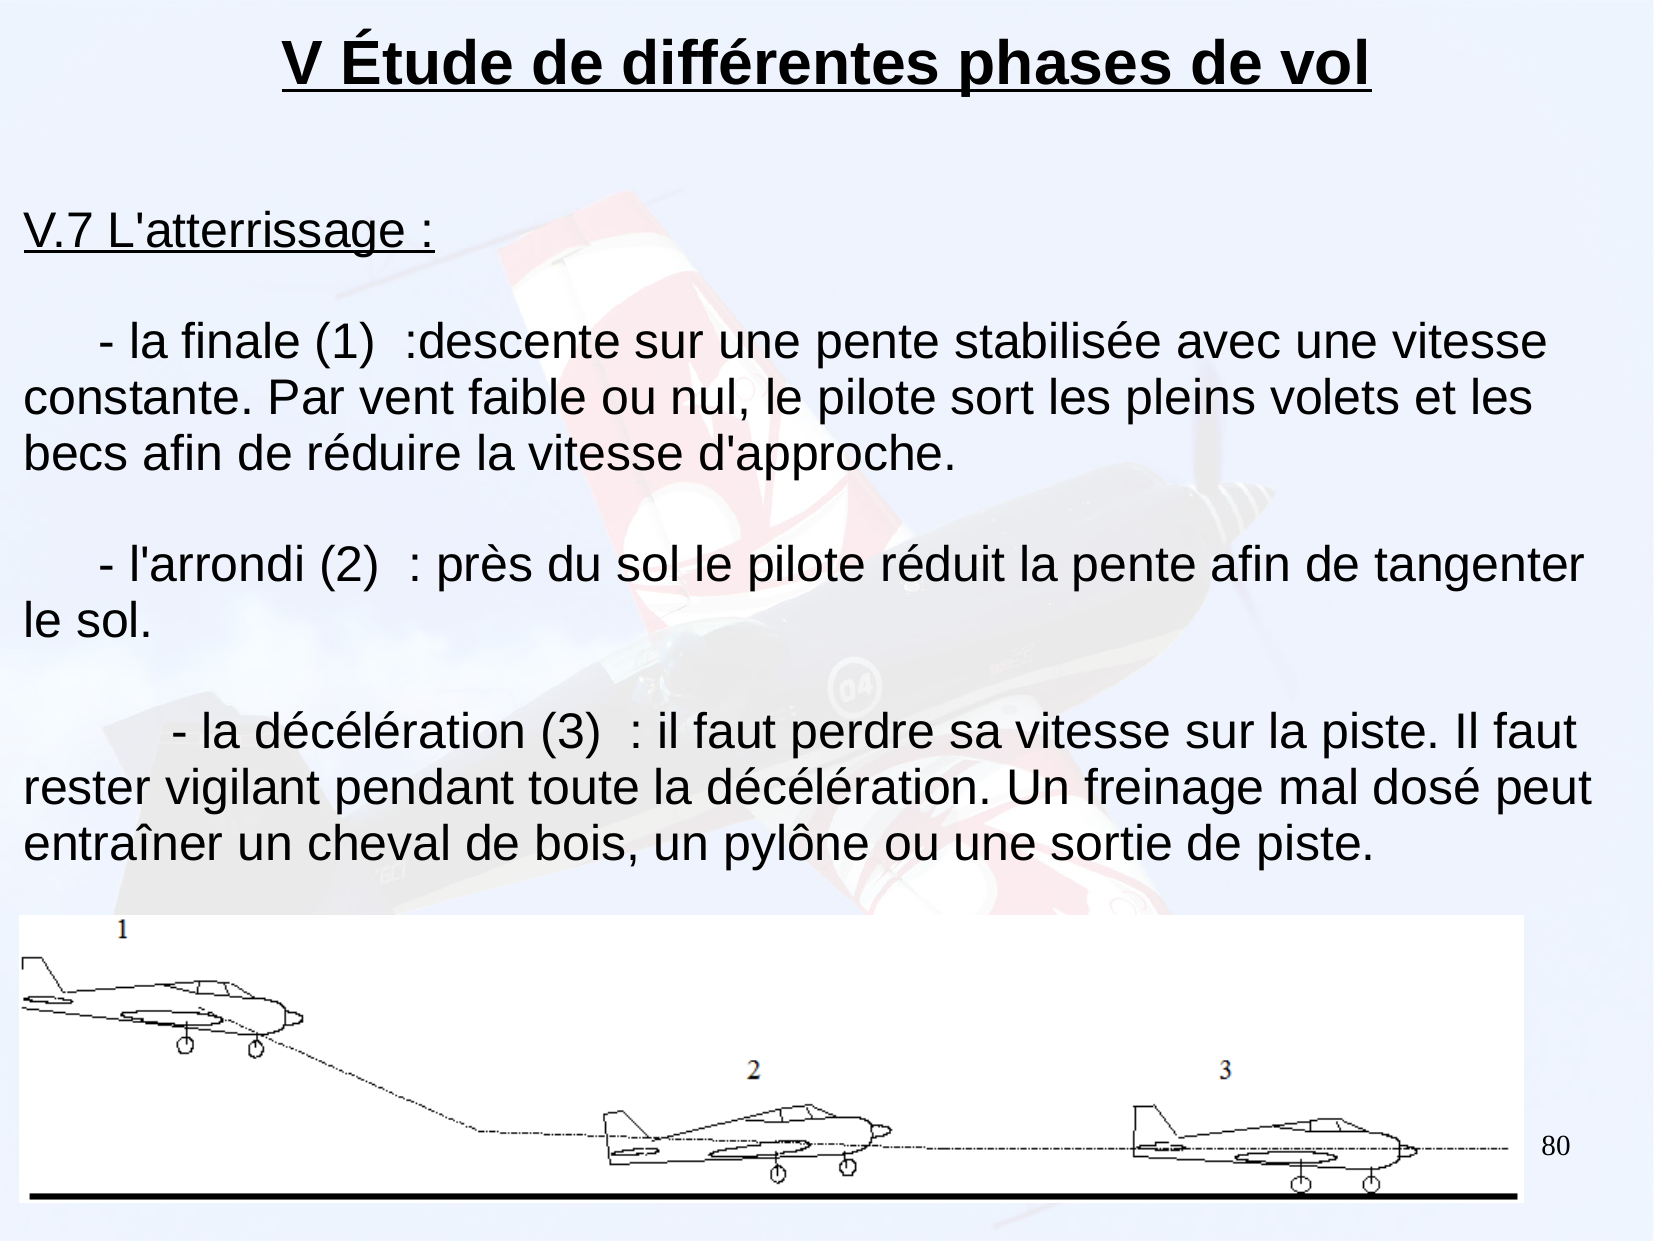

# V Étude de différentes phases de vol
V.7 L'atterrissage :
- la finale (1)  :descente sur une pente stabilisée avec une vitesse constante. Par vent faible ou nul, le pilote sort les pleins volets et les becs afin de réduire la vitesse d'approche.
- l'arrondi (2)  : près du sol le pilote réduit la pente afin de tangenter le sol.
	- la décélération (3)  : il faut perdre sa vitesse sur la piste. Il faut rester vigilant pendant toute la décélération. Un freinage mal dosé peut entraîner un cheval de bois, un pylône ou une sortie de piste.
80